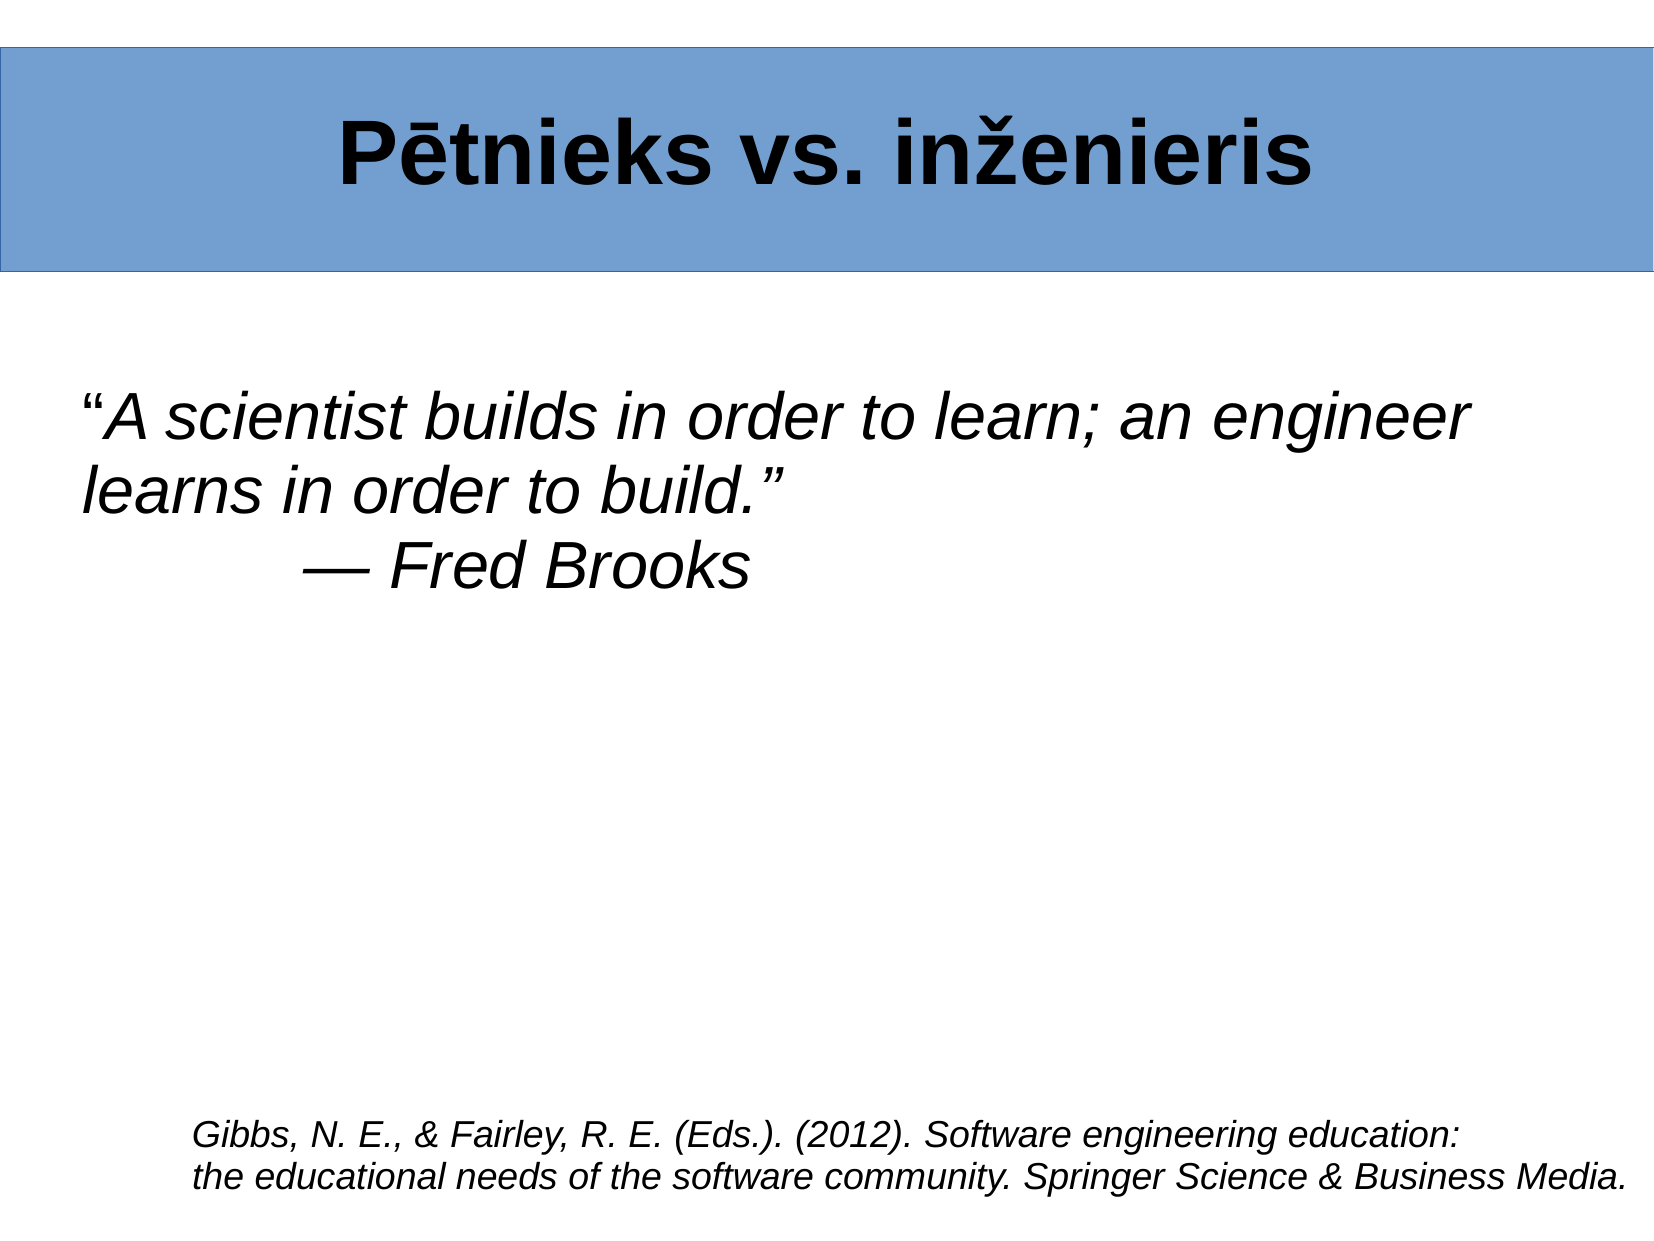

# Pētnieks vs. inženieris
“A scientist builds in order to learn; an engineer learns in order to build.”
            — Fred Brooks
Gibbs, N. E., & Fairley, R. E. (Eds.). (2012). Software engineering education:
the educational needs of the software community. Springer Science & Business Media.